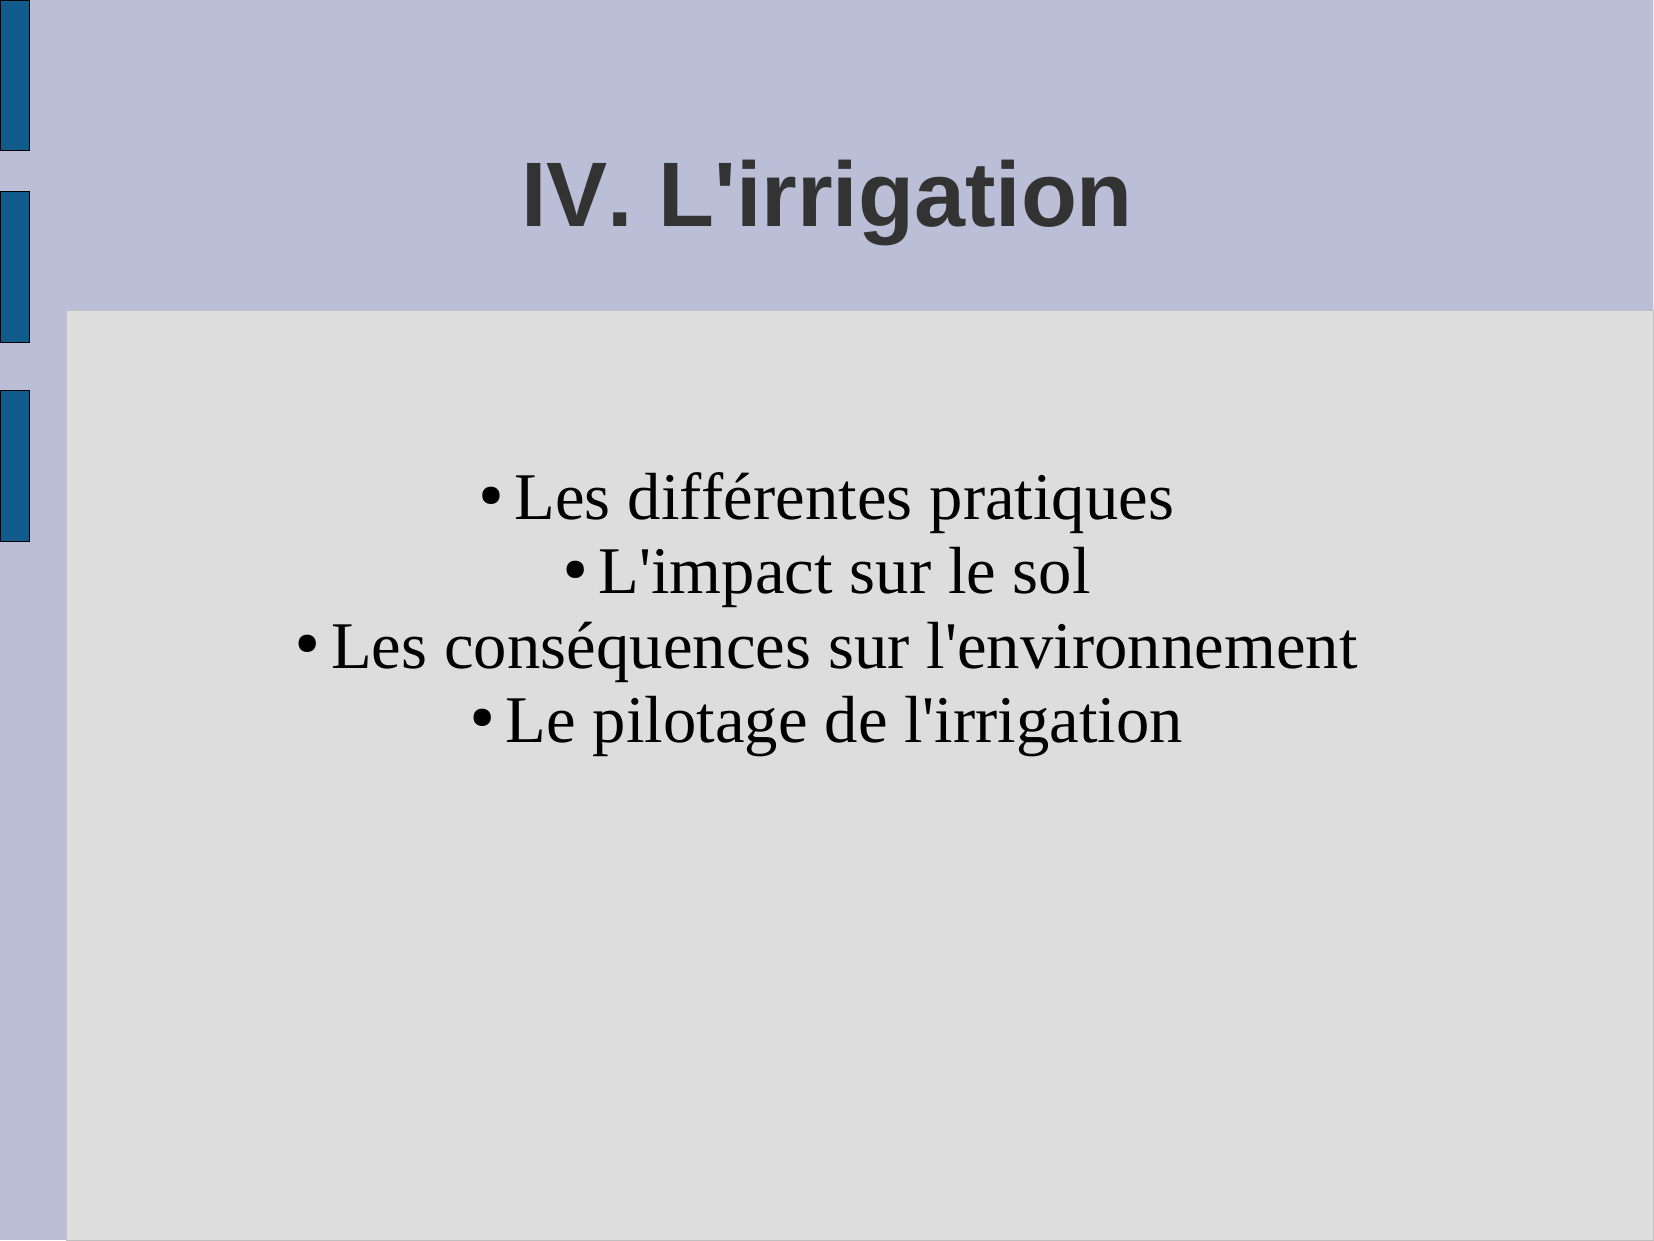

# IV. L'irrigation
Les différentes pratiques
L'impact sur le sol
Les conséquences sur l'environnement
Le pilotage de l'irrigation